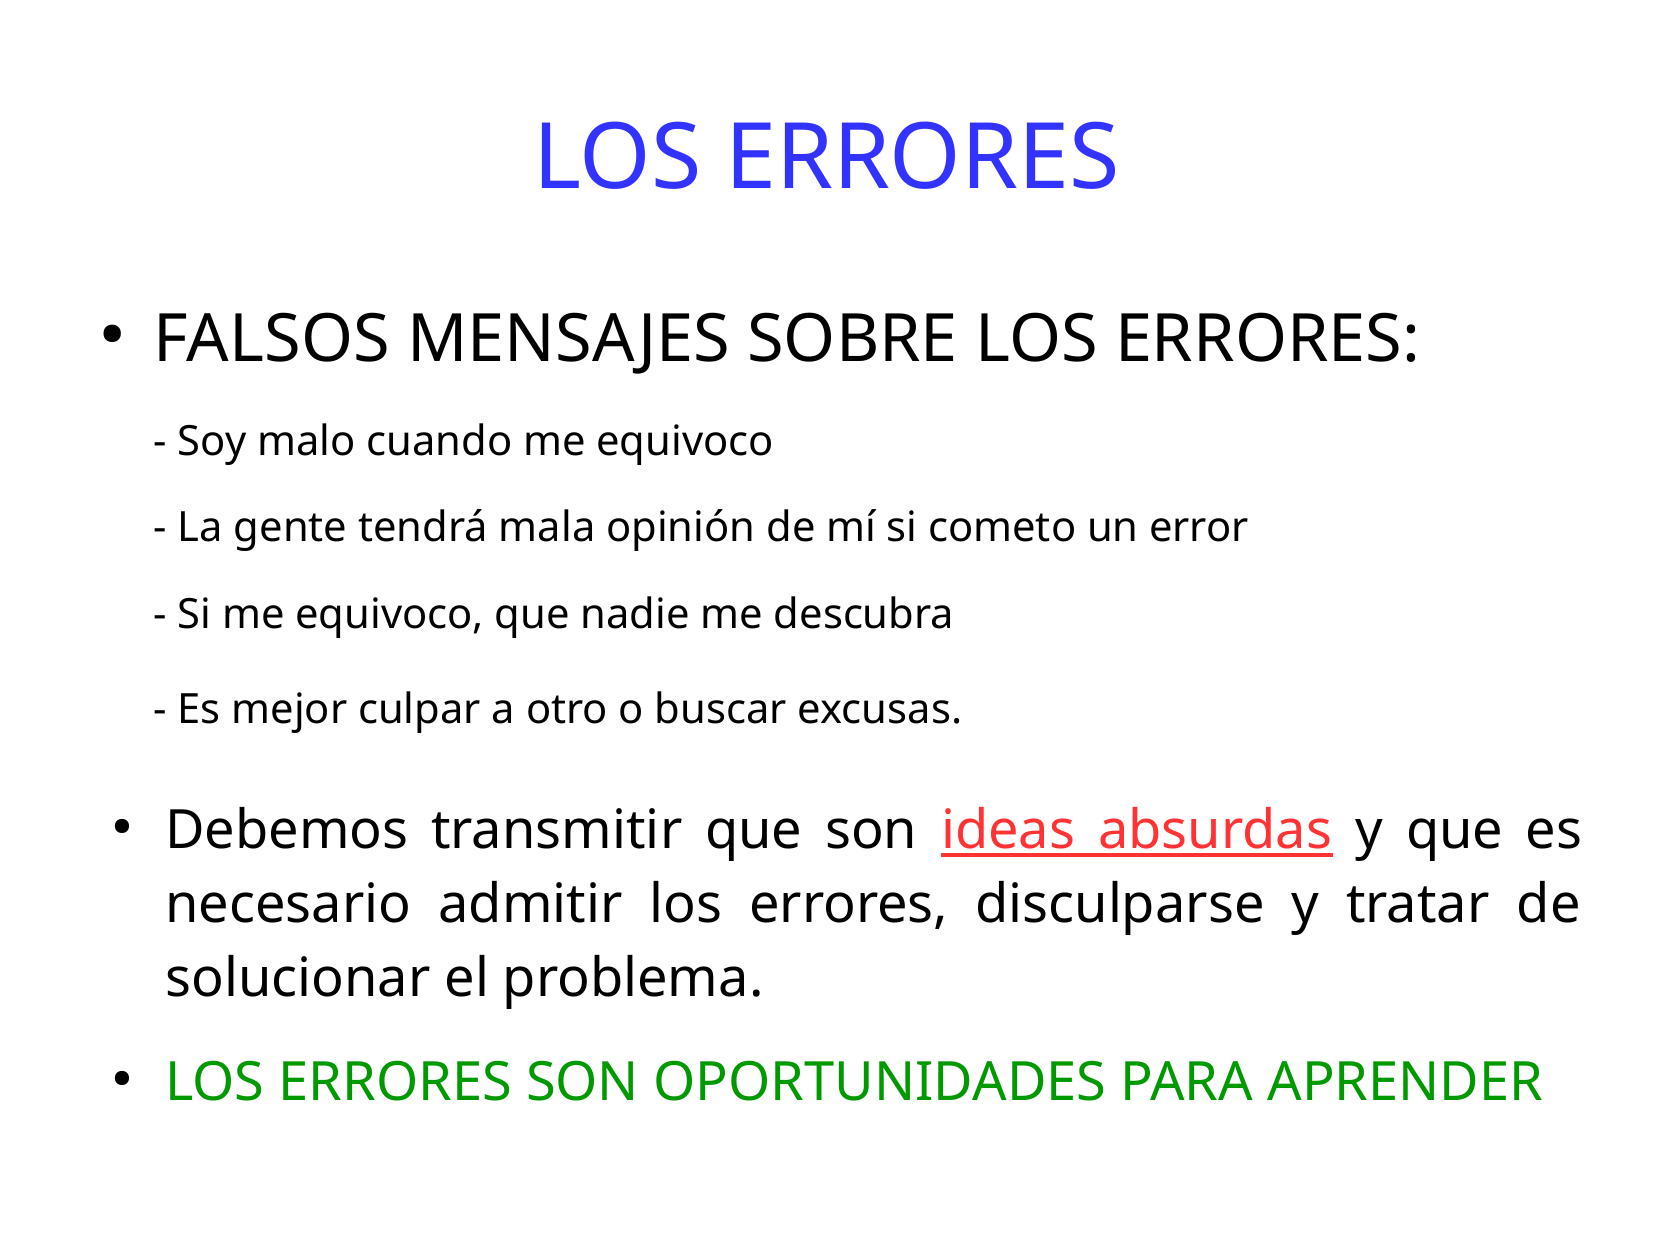

# LOS ERRORES
FALSOS MENSAJES SOBRE LOS ERRORES:
- Soy malo cuando me equivoco
- La gente tendrá mala opinión de mí si cometo un error
- Si me equivoco, que nadie me descubra
- Es mejor culpar a otro o buscar excusas.
Debemos transmitir que son ideas absurdas y que es necesario admitir los errores, disculparse y tratar de solucionar el problema.
LOS ERRORES SON OPORTUNIDADES PARA APRENDER